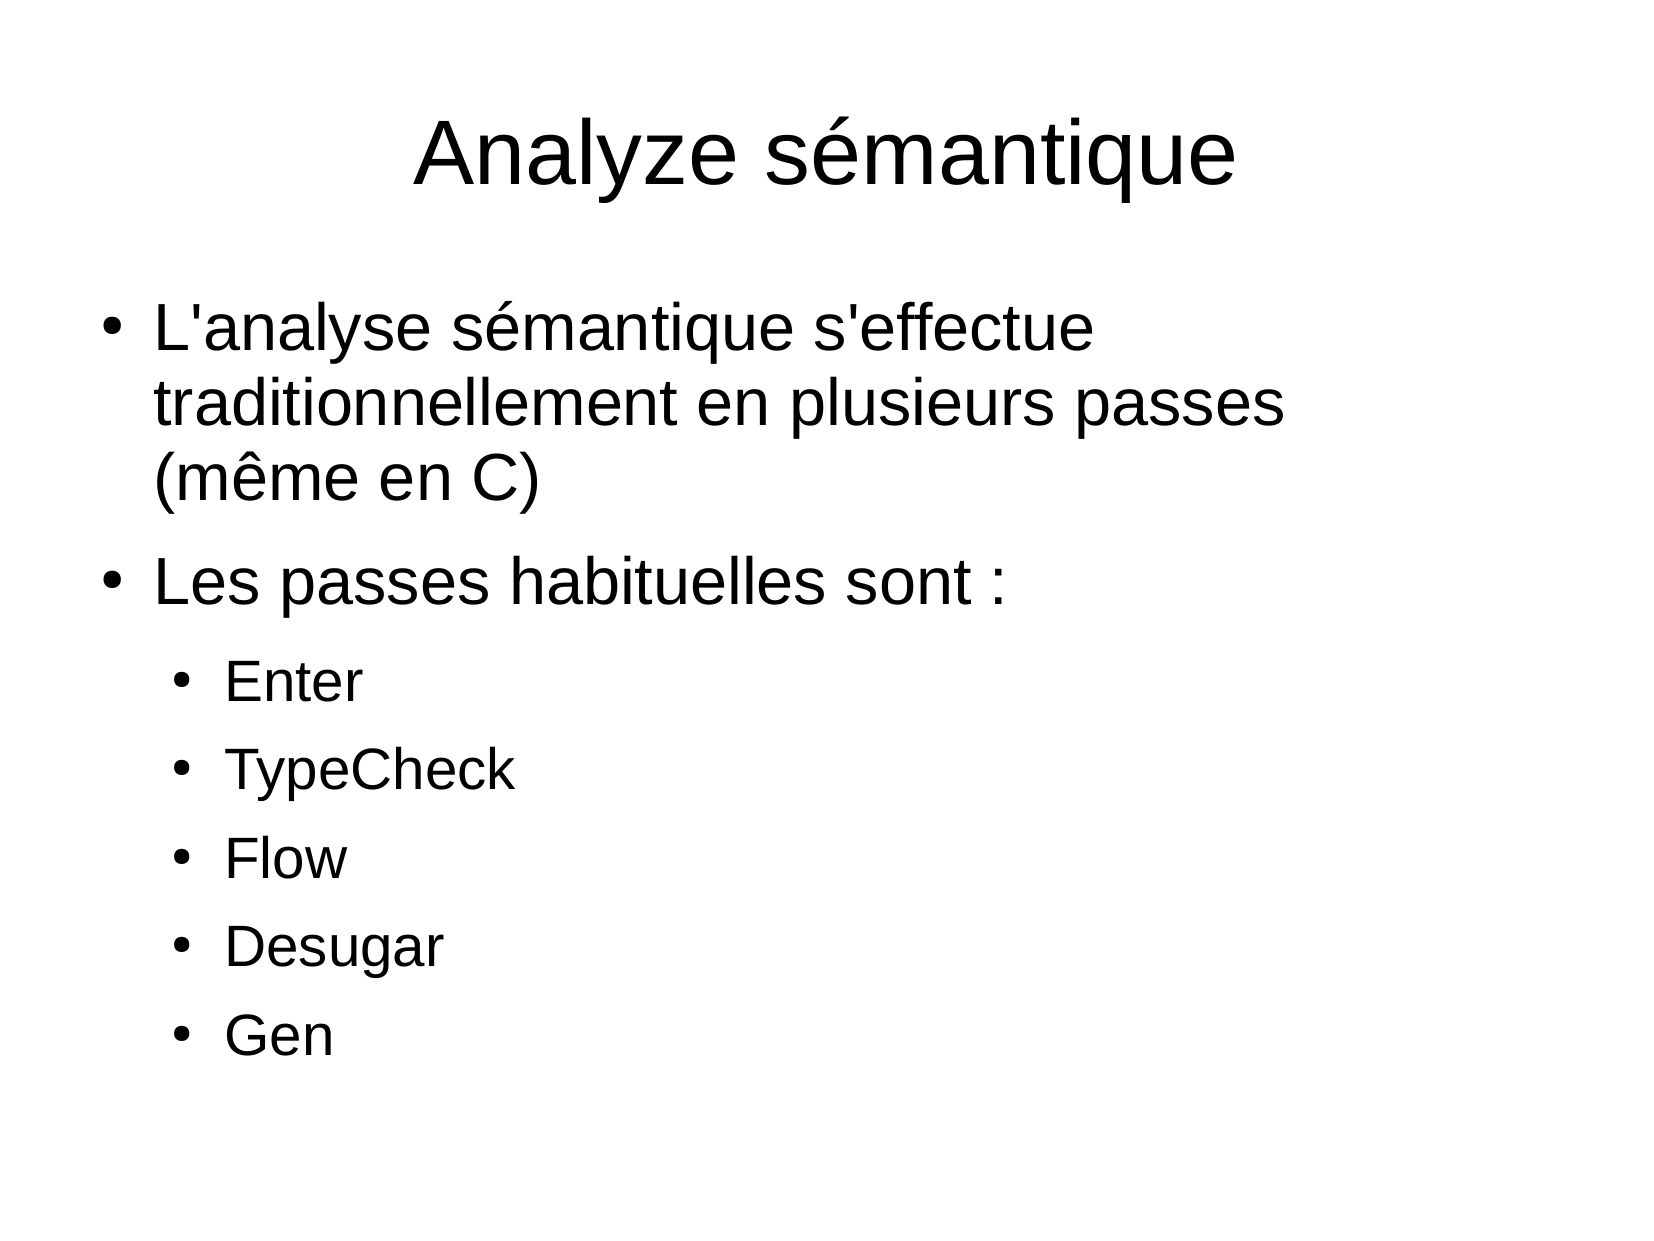

# Analyze sémantique
L'analyse sémantique s'effectue traditionnellement en plusieurs passes
(même en C)
Les passes habituelles sont :
Enter
TypeCheck
Flow
Desugar
Gen